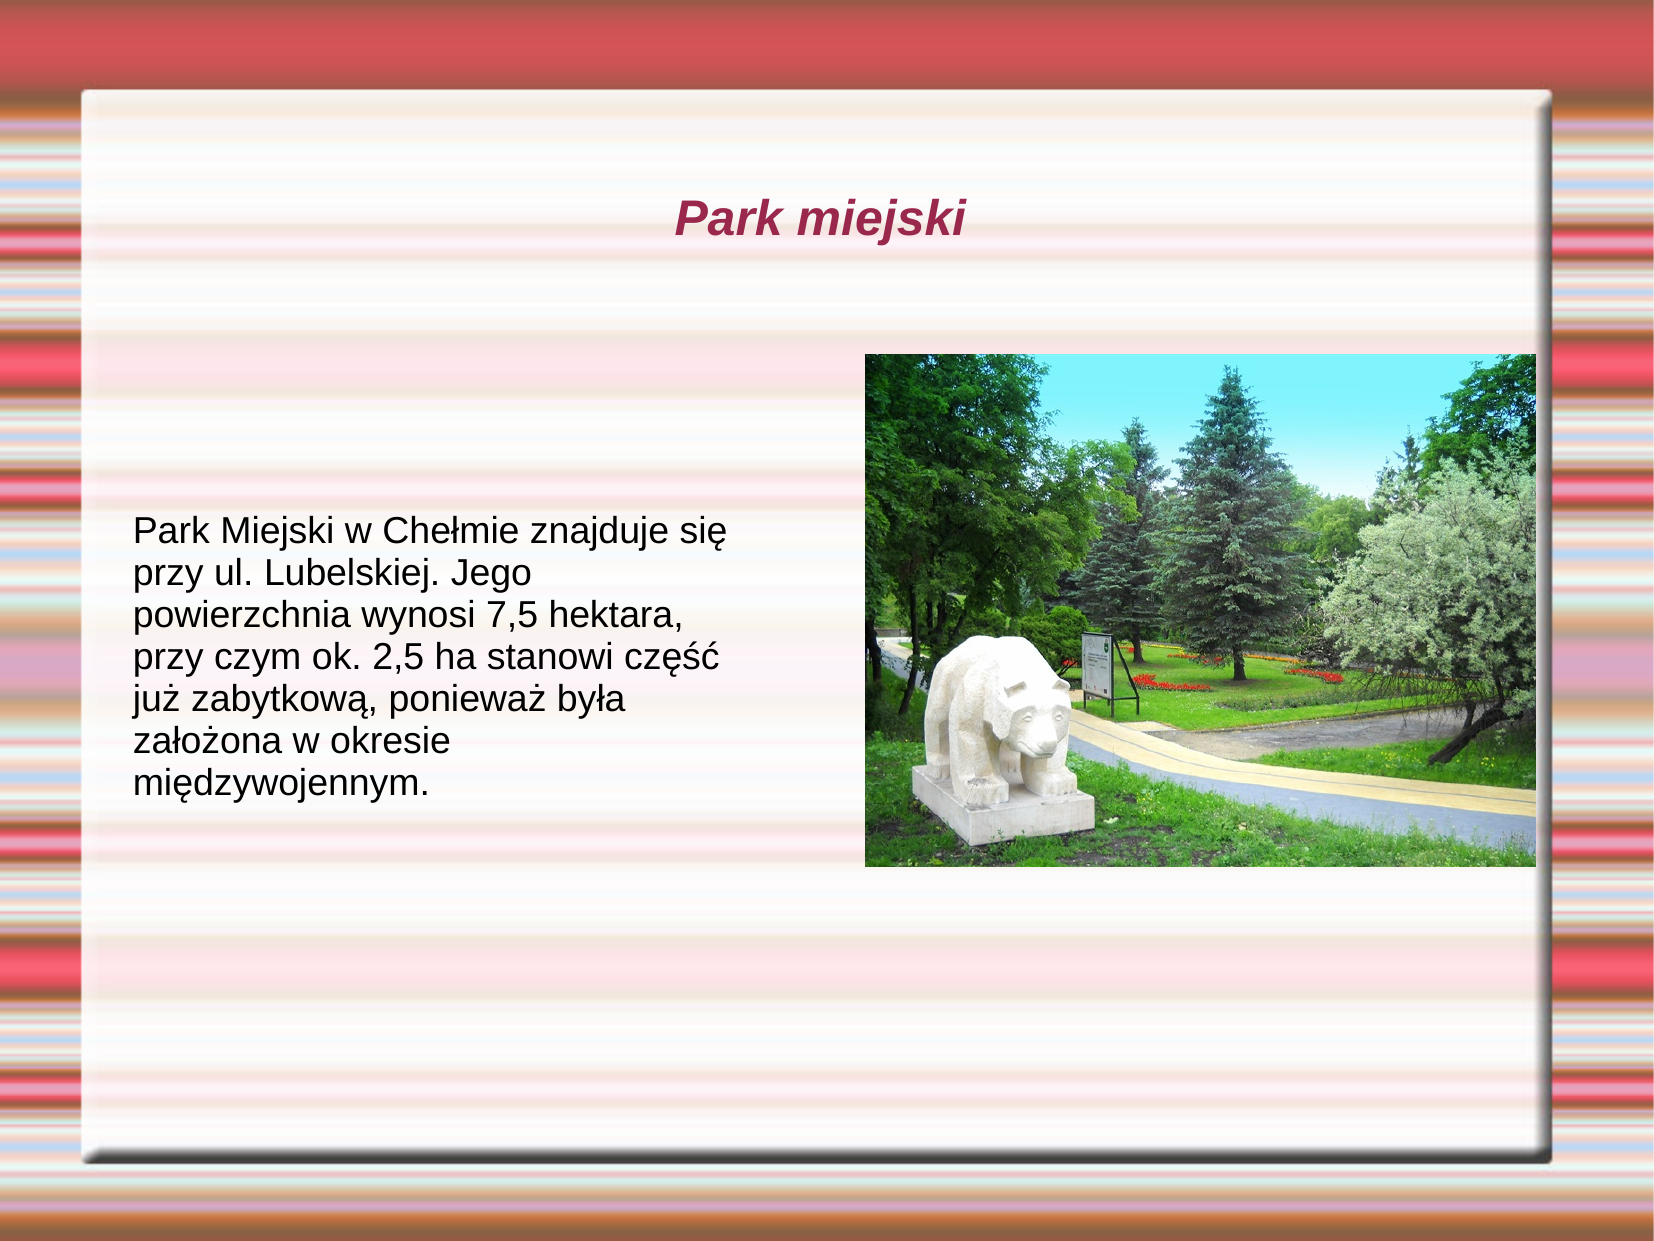

# Park miejski
Park Miejski w Chełmie znajduje się przy ul. Lubelskiej. Jego powierzchnia wynosi 7,5 hektara, przy czym ok. 2,5 ha stanowi część już zabytkową, ponieważ była założona w okresie międzywojennym.